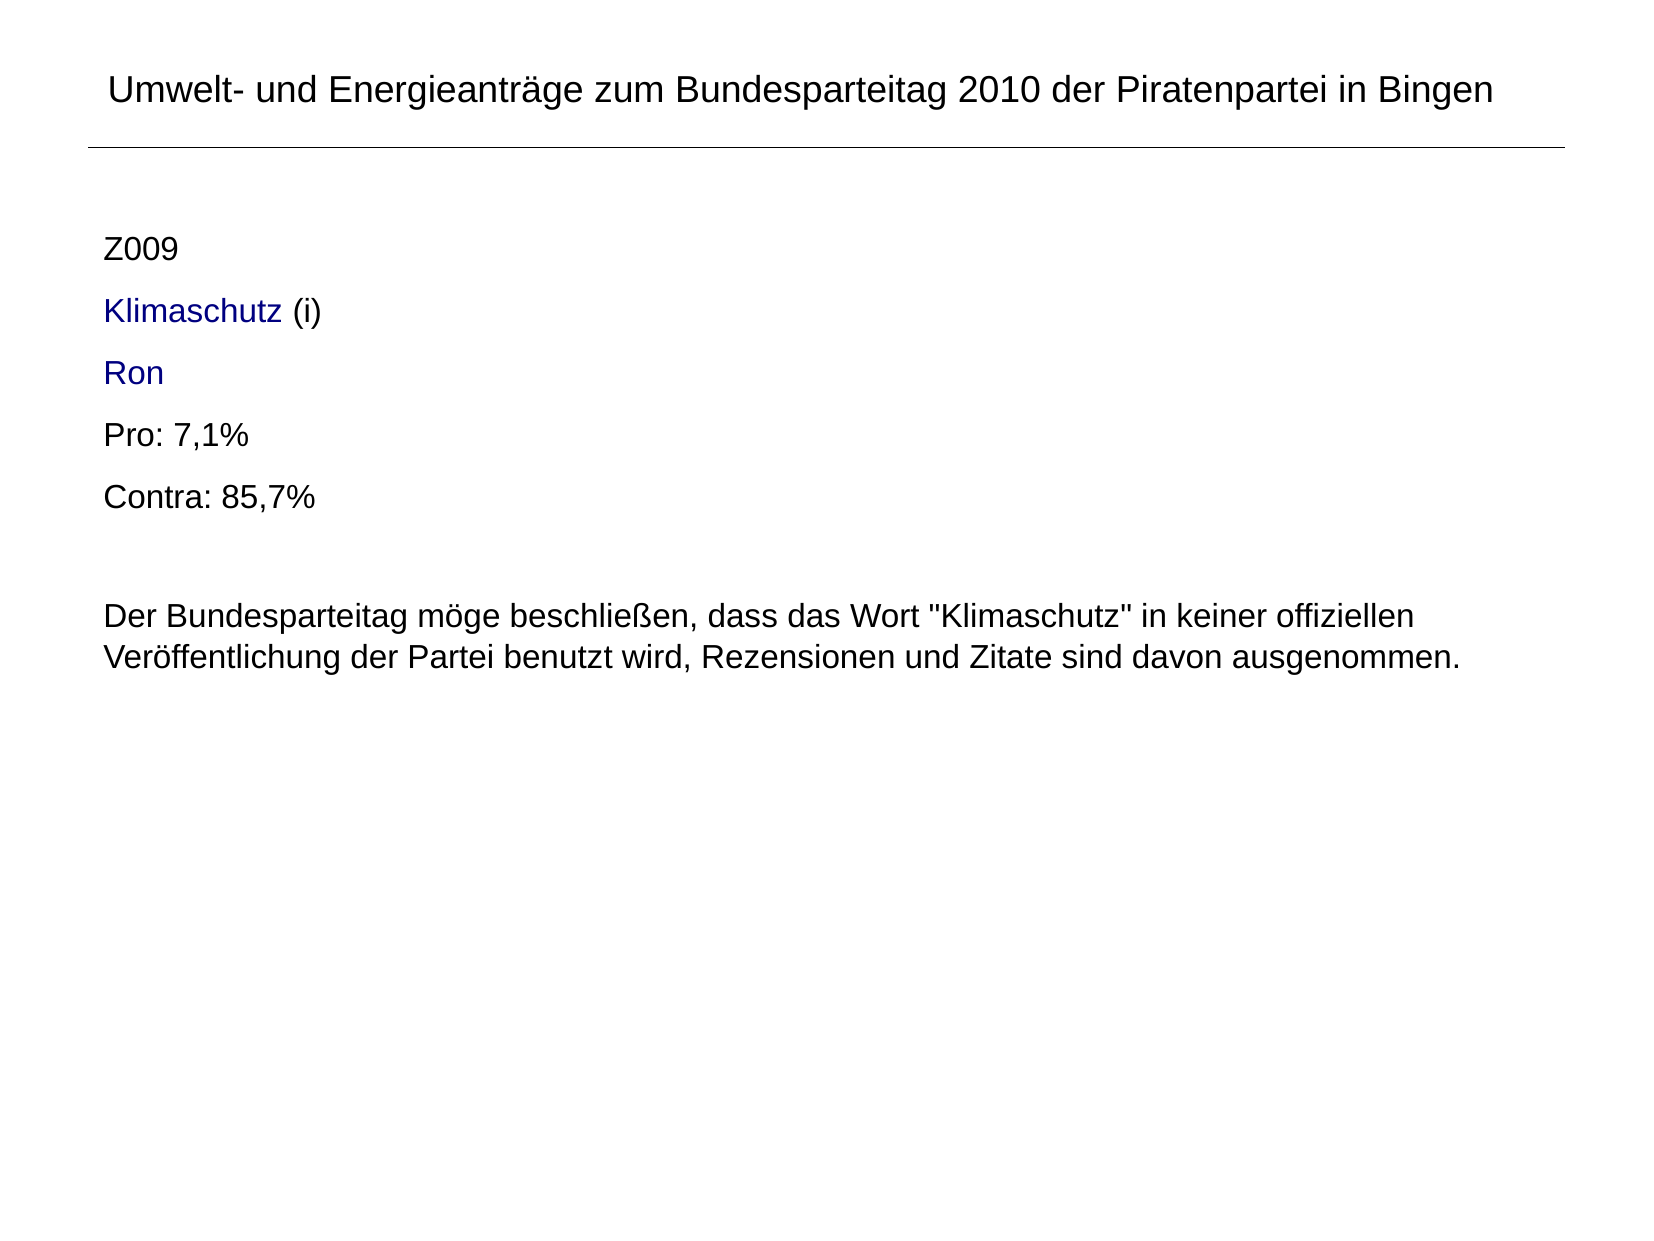

Z009
Klimaschutz (i)
Ron
Pro: 7,1%
Contra: 85,7%
Der Bundesparteitag möge beschließen, dass das Wort "Klimaschutz" in keiner offiziellen Veröffentlichung der Partei benutzt wird, Rezensionen und Zitate sind davon ausgenommen.